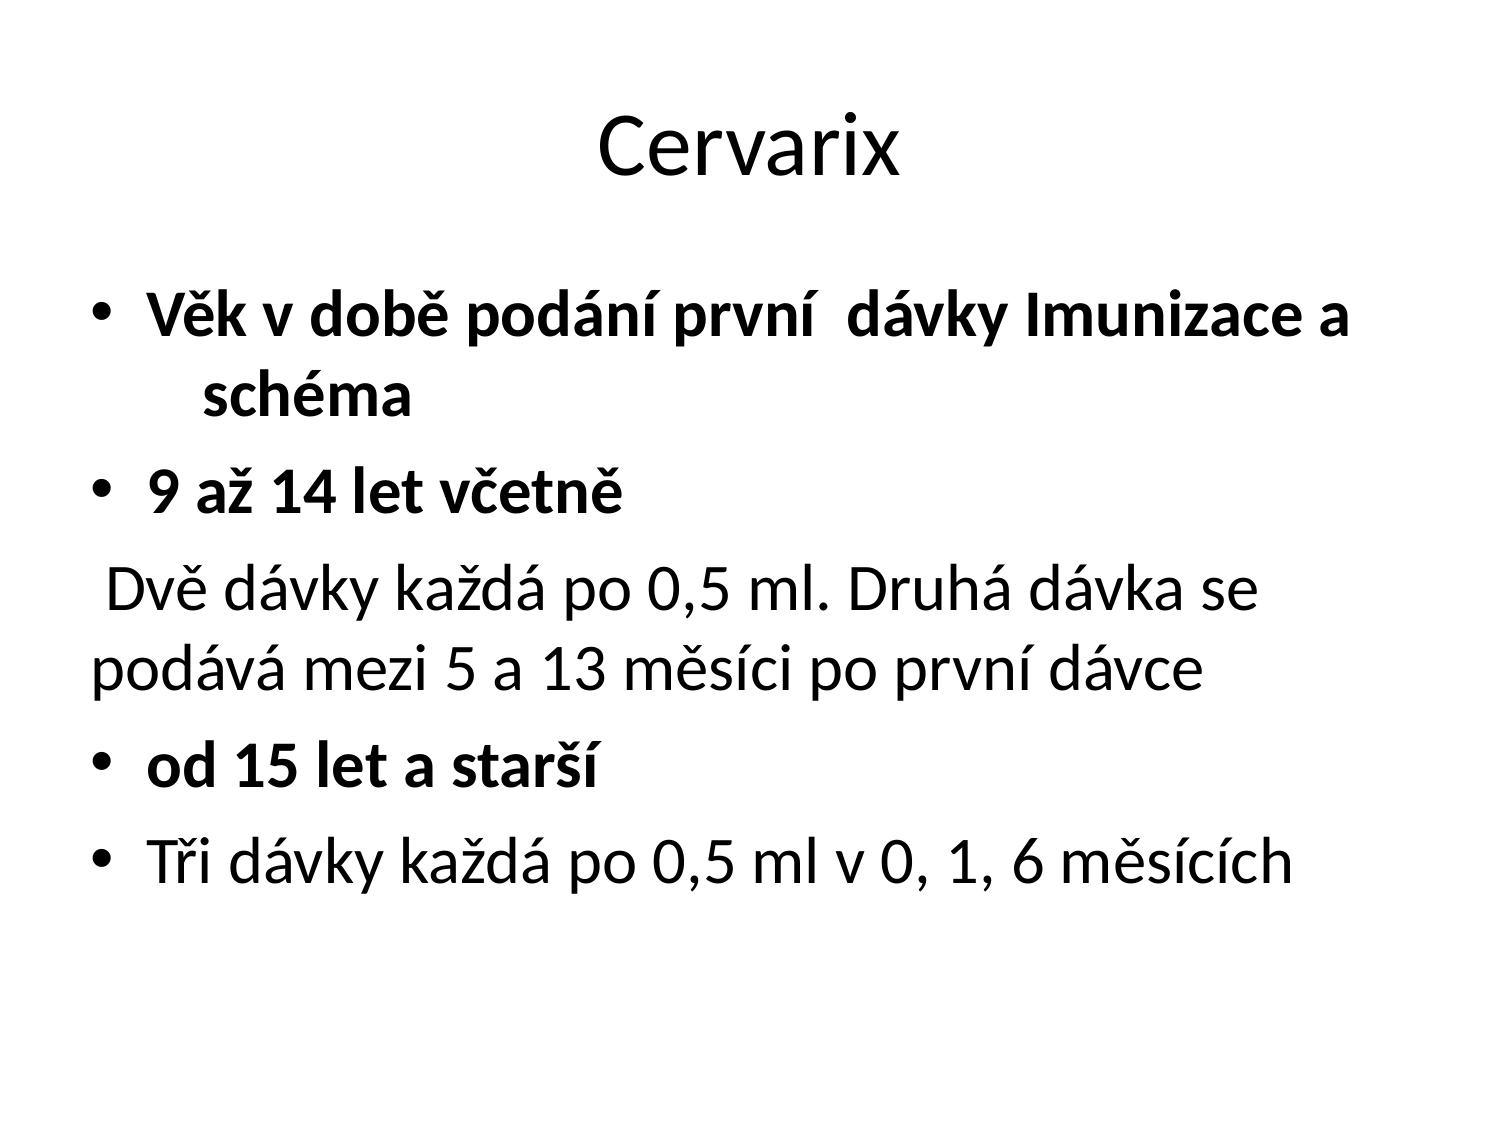

# Cervarix
Věk v době podání první dávky Imunizace a schéma
9 až 14 let včetně
 Dvě dávky každá po 0,5 ml. Druhá dávka se podává mezi 5 a 13 měsíci po první dávce
od 15 let a starší
Tři dávky každá po 0,5 ml v 0, 1, 6 měsících